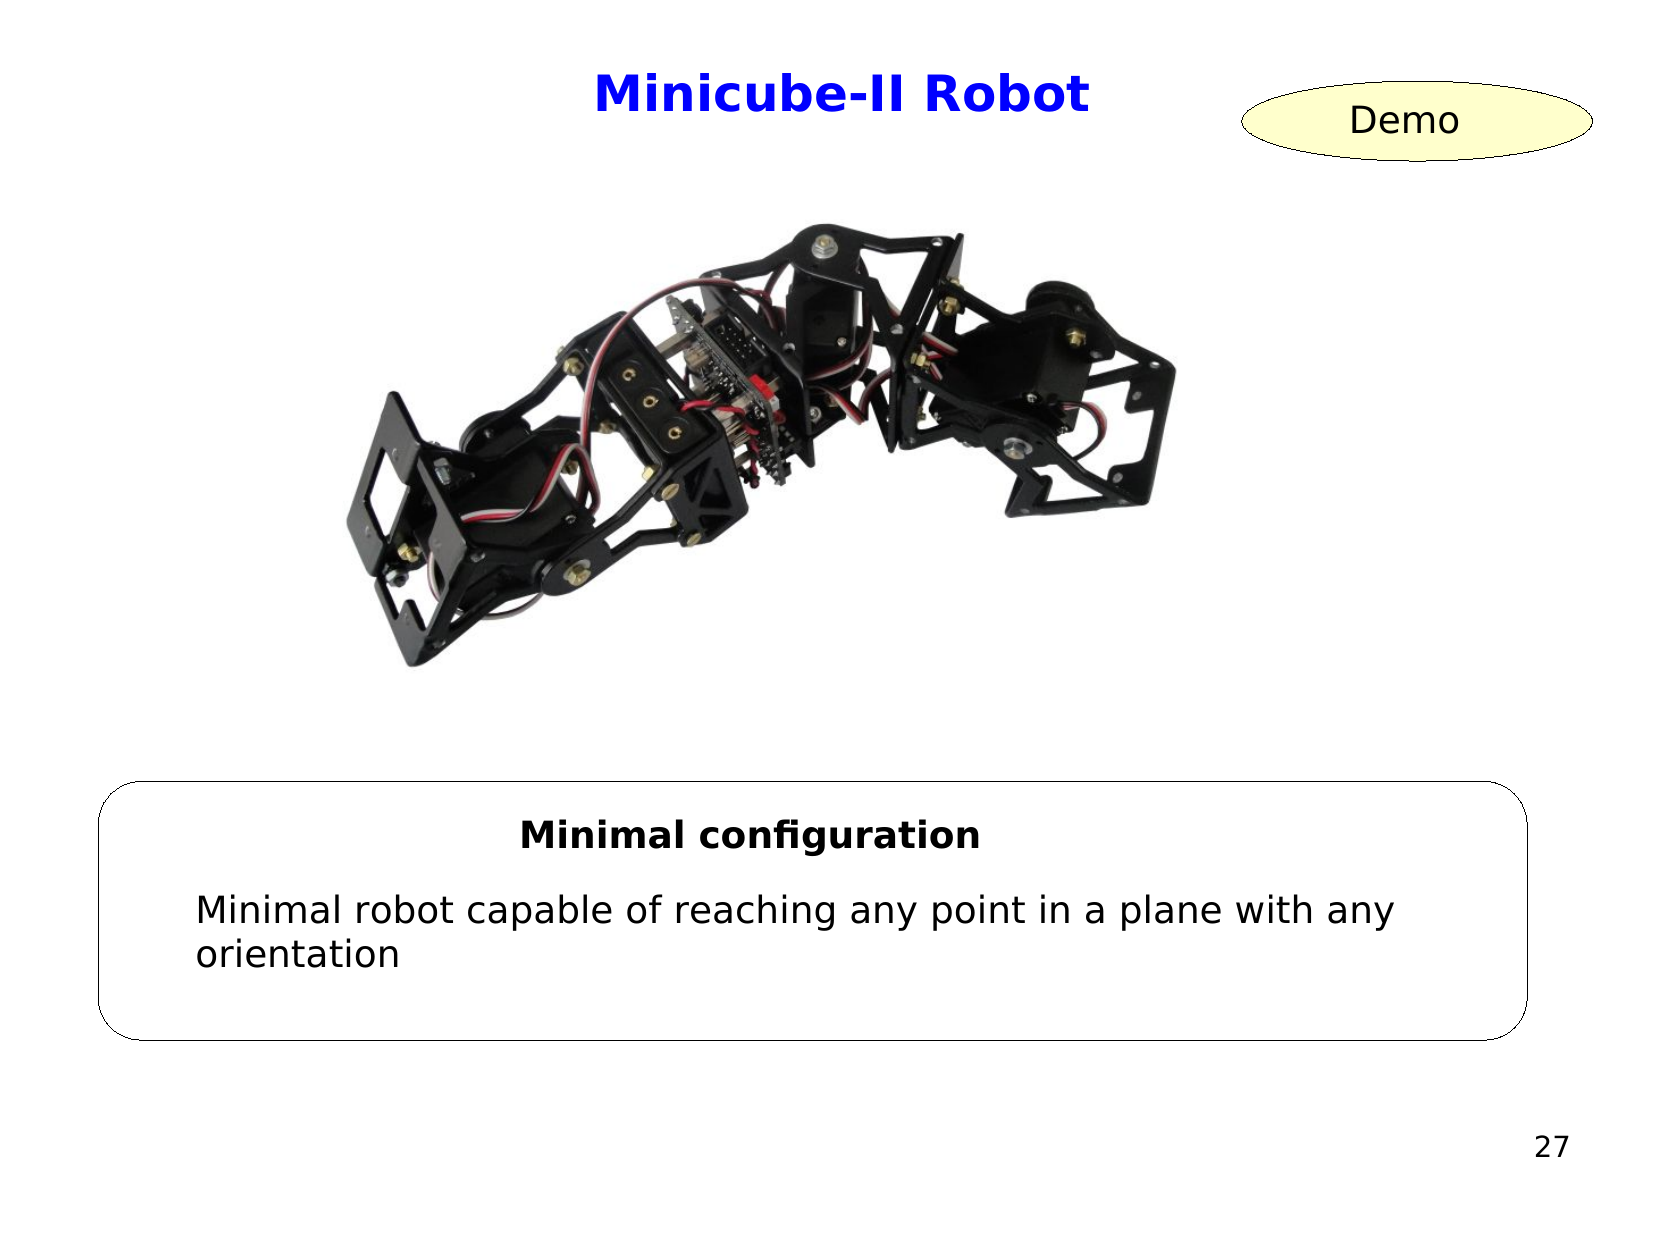

Minicube-II Robot
Demo
Minimal configuration
Minimal robot capable of reaching any point in a plane with any orientation
27